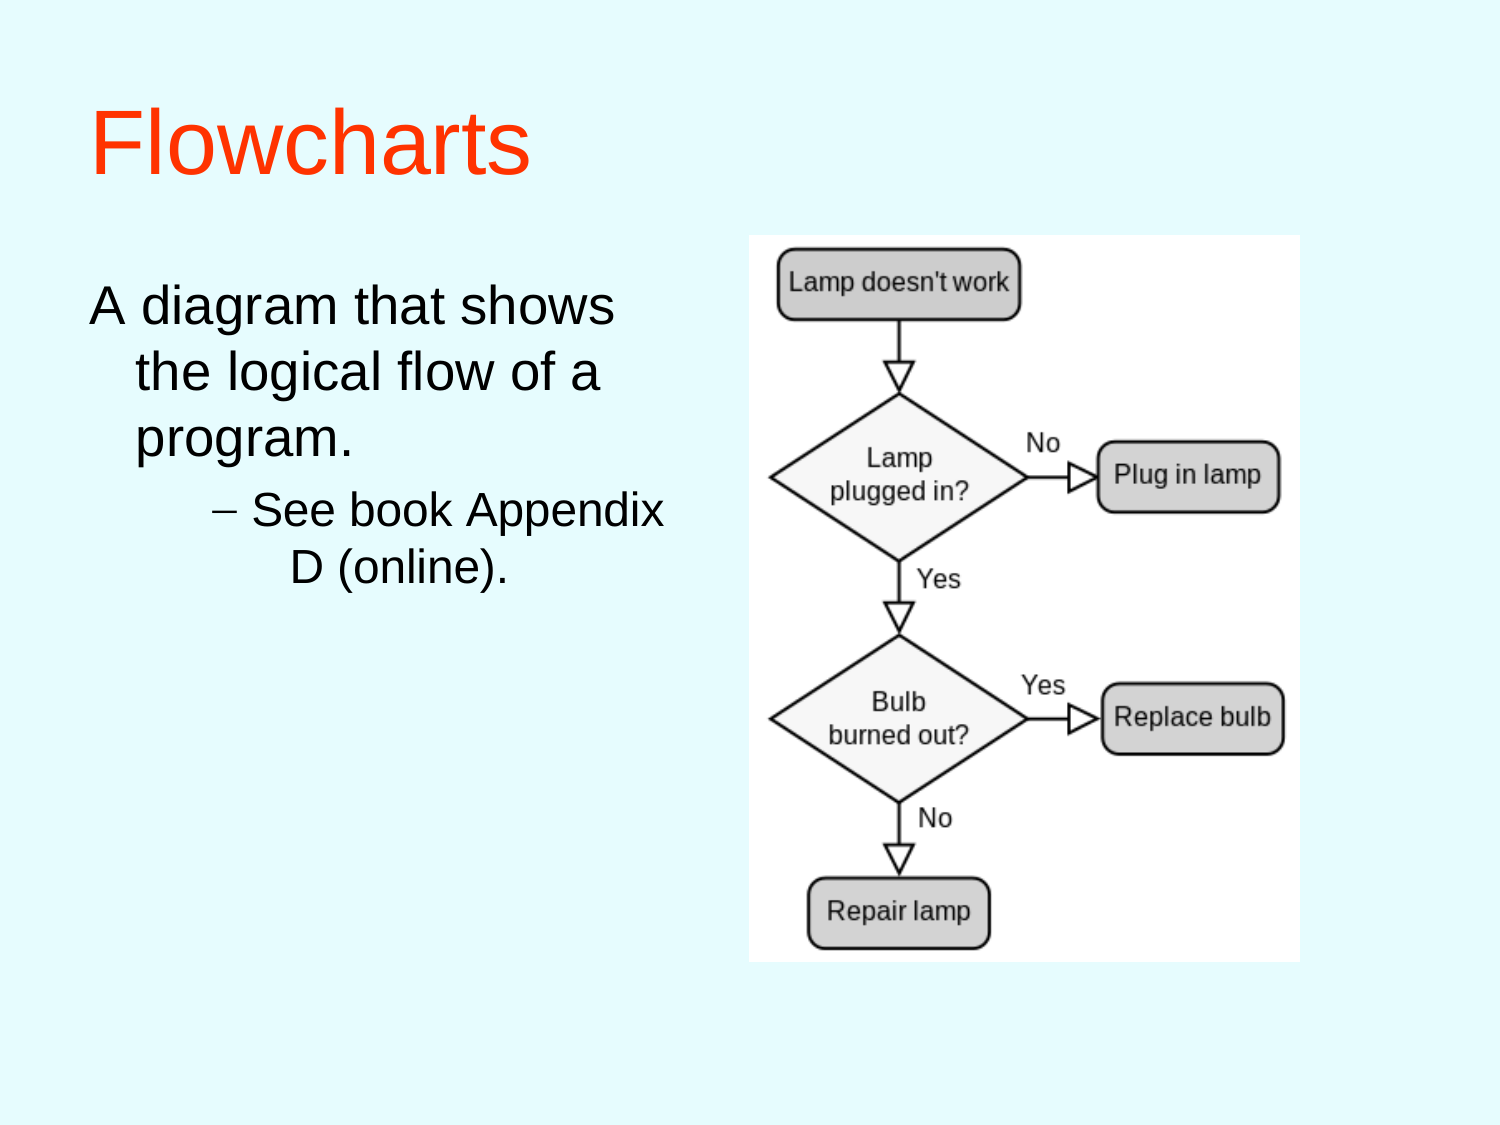

# Flowcharts
A diagram that shows the logical flow of a program.
See book Appendix D (online).